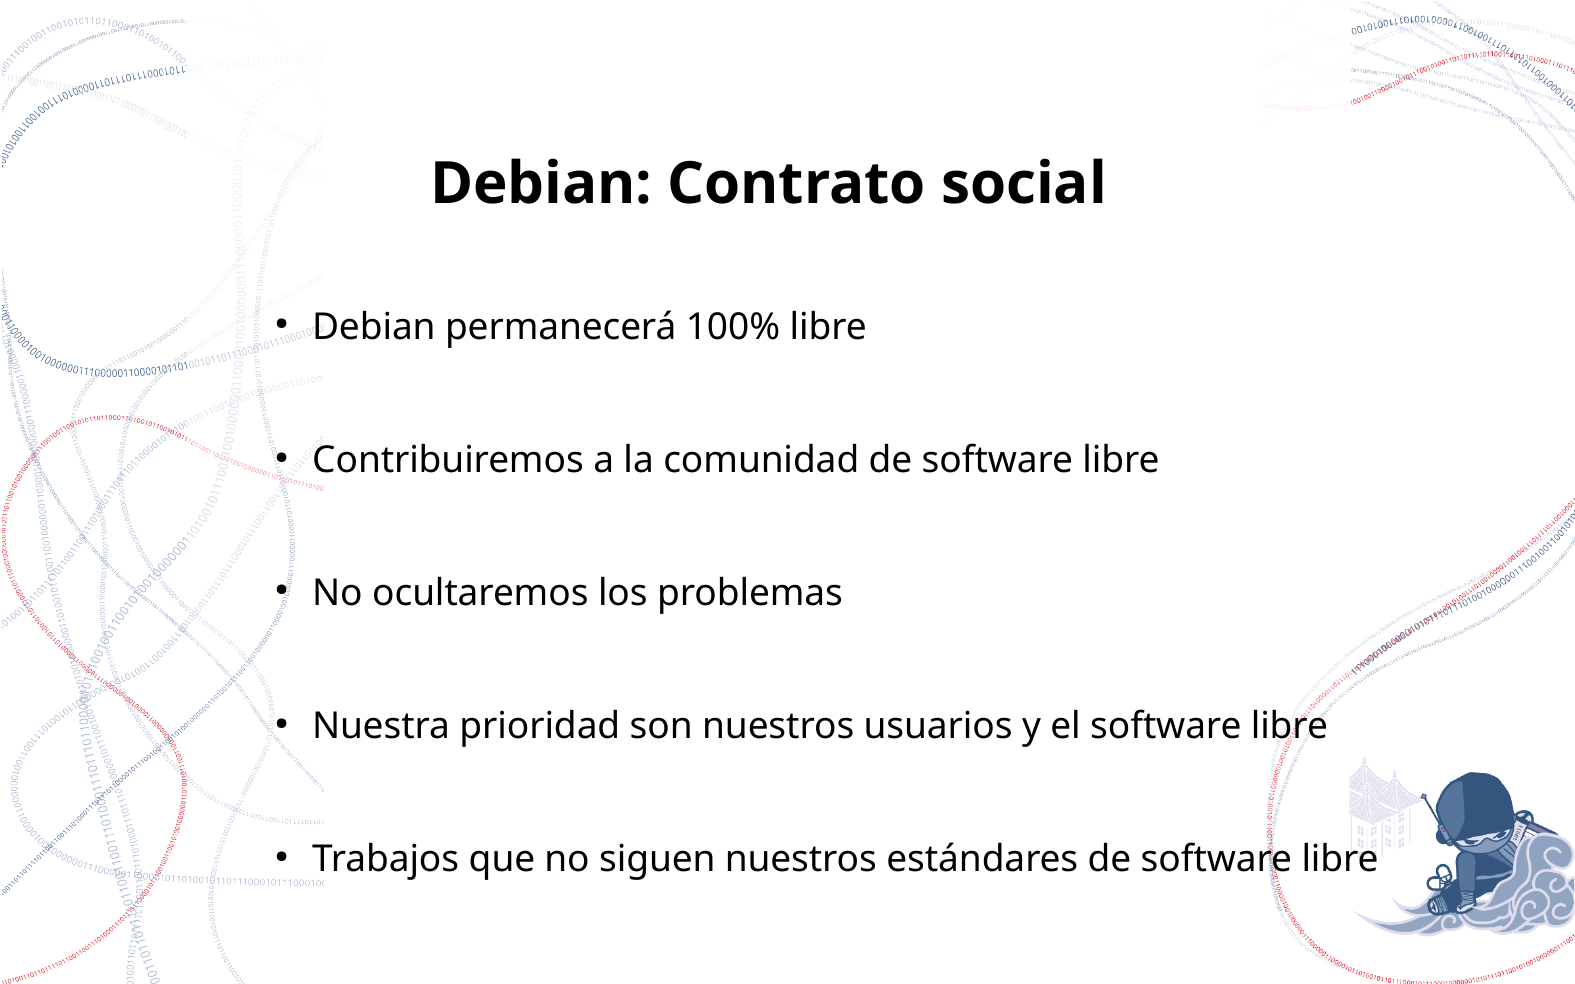

# Debian: Contrato social
Debian permanecerá 100% libre
Contribuiremos a la comunidad de software libre
No ocultaremos los problemas
Nuestra prioridad son nuestros usuarios y el software libre
Trabajos que no siguen nuestros estándares de software libre